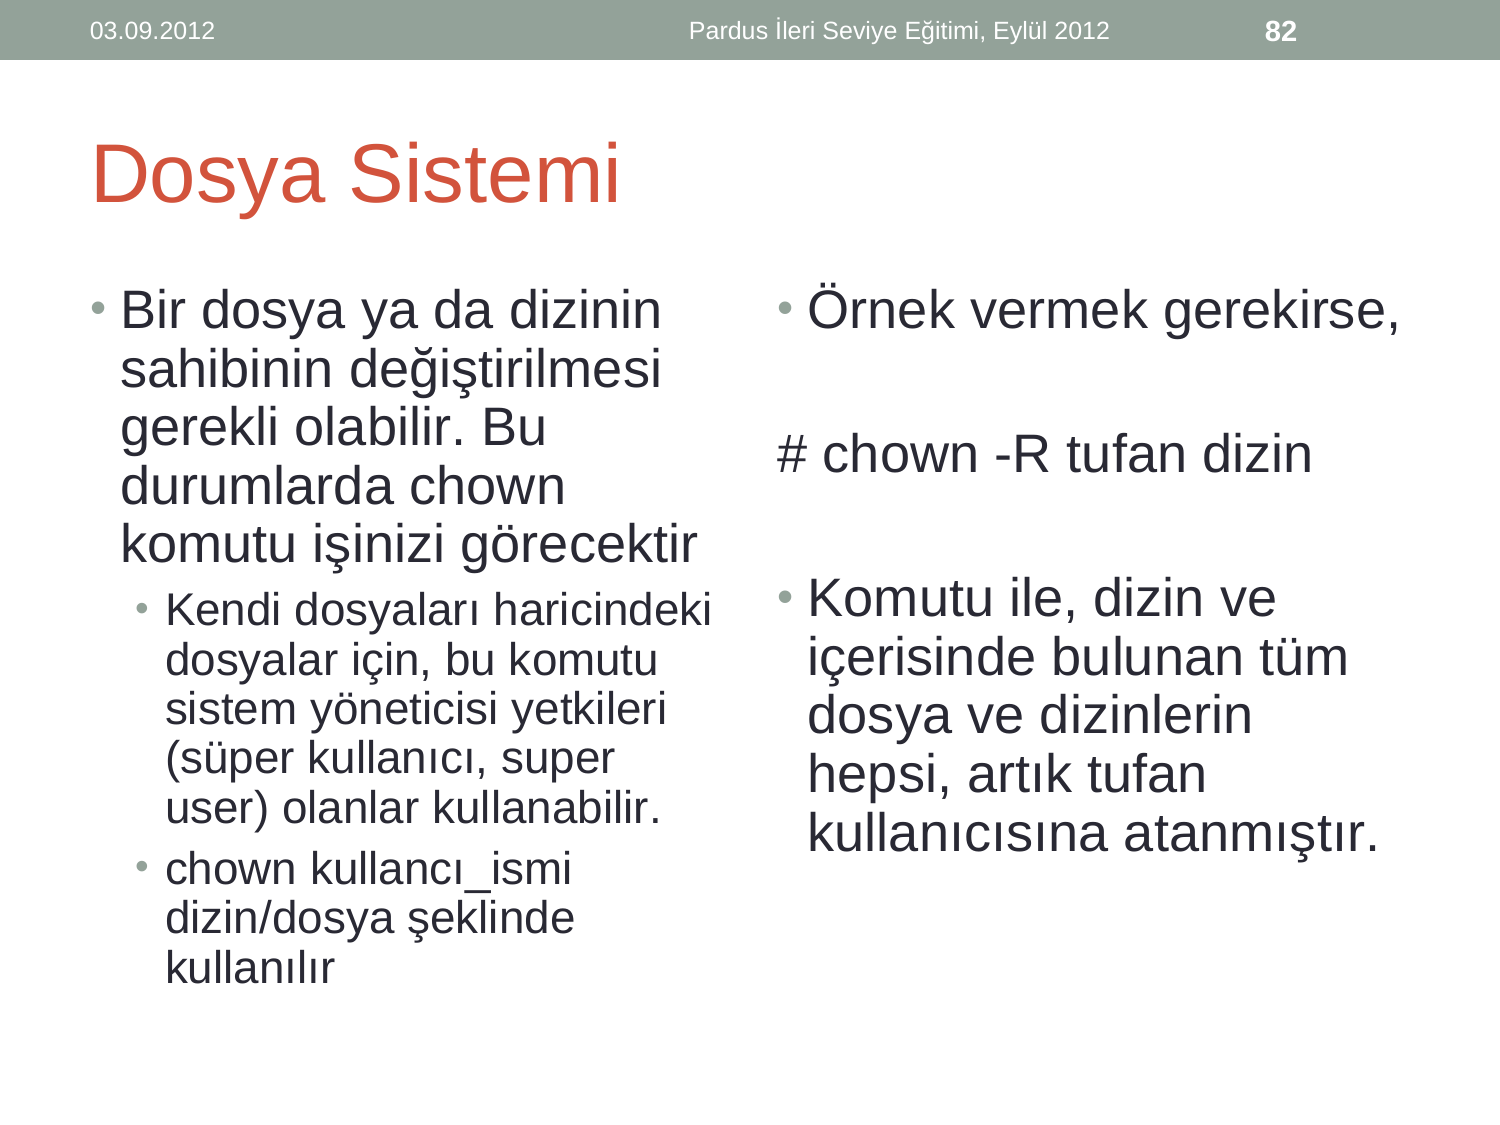

03.09.2012
Pardus İleri Seviye Eğitimi, Eylül 2012
# Dosya Sistemi
Bir dosya ya da dizinin sahibinin değiştirilmesi gerekli olabilir. Bu durumlarda chown komutu işinizi görecektir
Kendi dosyaları haricindeki dosyalar için, bu komutu sistem yöneticisi yetkileri (süper kullanıcı, super user) olanlar kullanabilir.
chown kullancı_ismi dizin/dosya şeklinde kullanılır
Örnek vermek gerekirse,
# chown -R tufan dizin
Komutu ile, dizin ve içerisinde bulunan tüm dosya ve dizinlerin hepsi, artık tufan kullanıcısına atanmıştır.